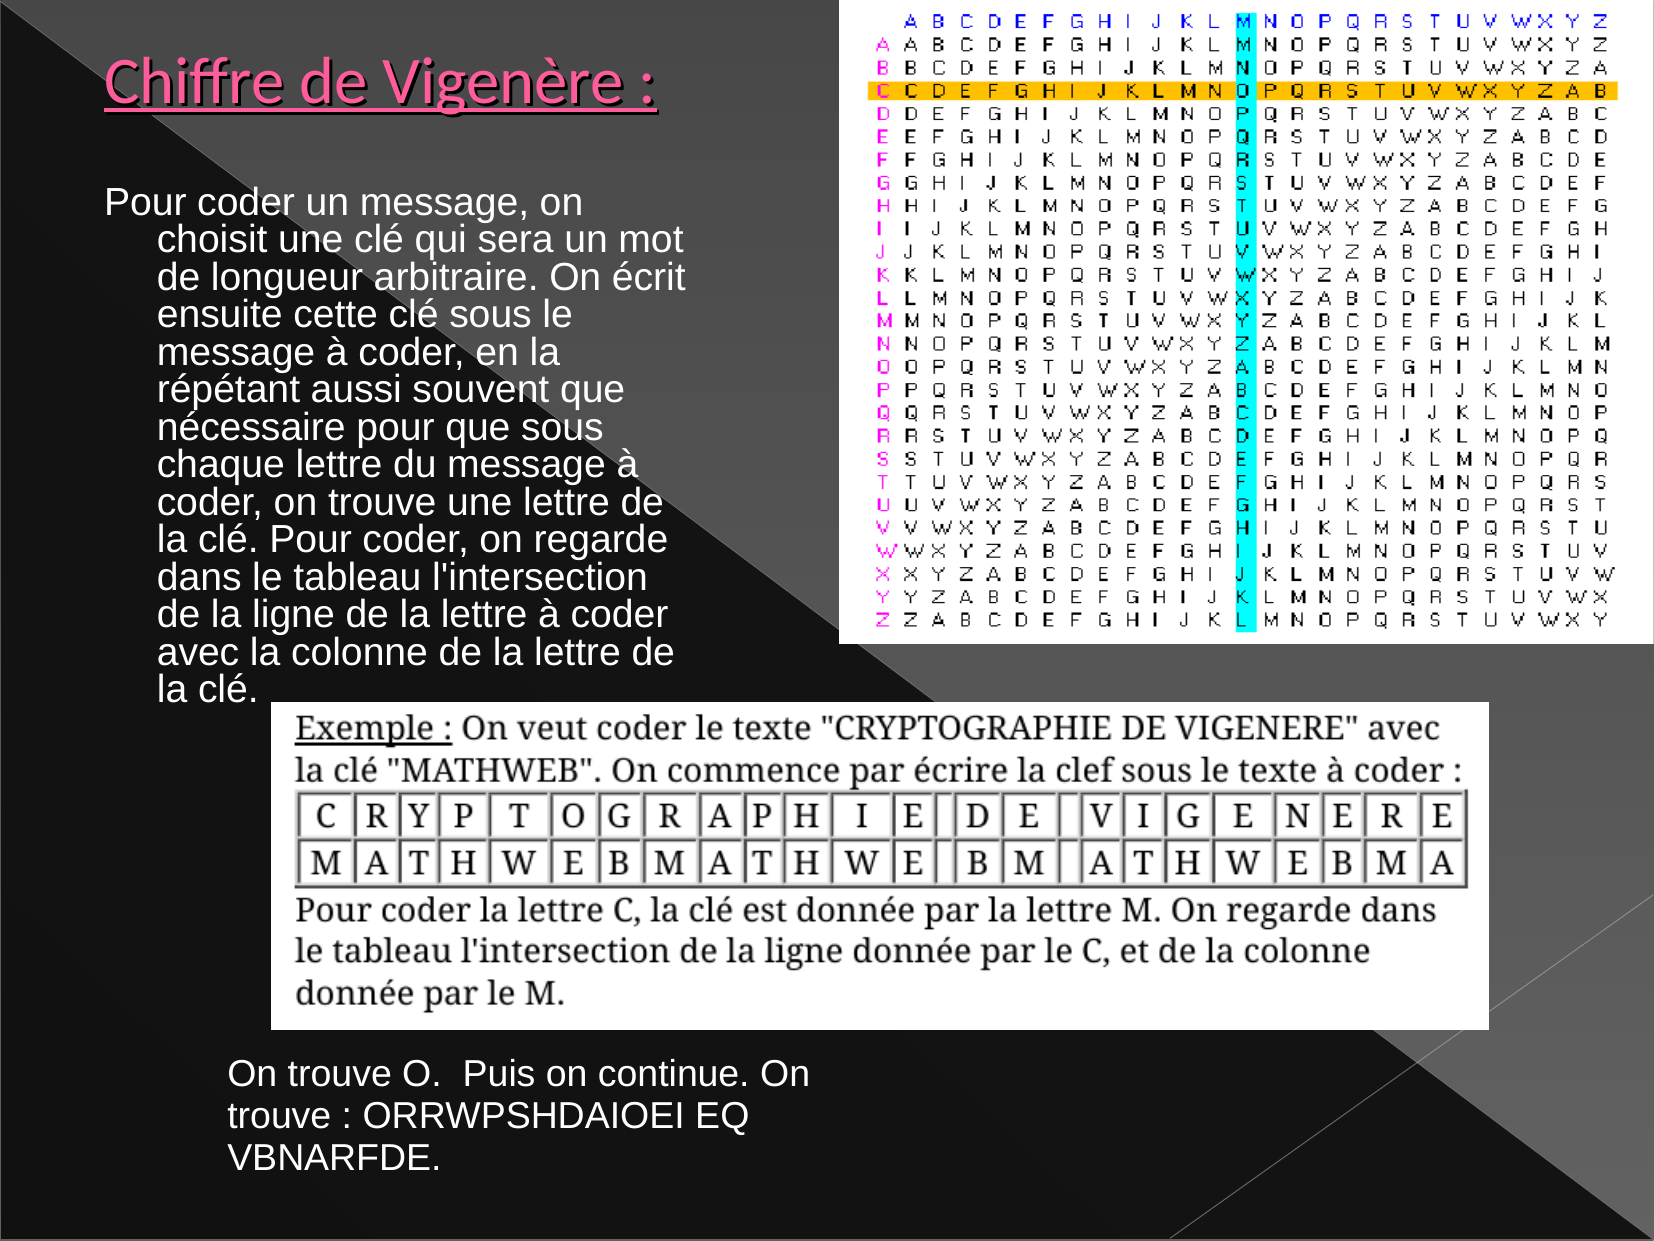

# Chiffre de Vigenère :
Pour coder un message, on choisit une clé qui sera un mot de longueur arbitraire. On écrit ensuite cette clé sous le message à coder, en la répétant aussi souvent que nécessaire pour que sous chaque lettre du message à coder, on trouve une lettre de la clé. Pour coder, on regarde dans le tableau l'intersection de la ligne de la lettre à coder avec la colonne de la lettre de la clé.
On trouve O. Puis on continue. On trouve : ORRWPSHDAIOEI EQ
VBNARFDE.